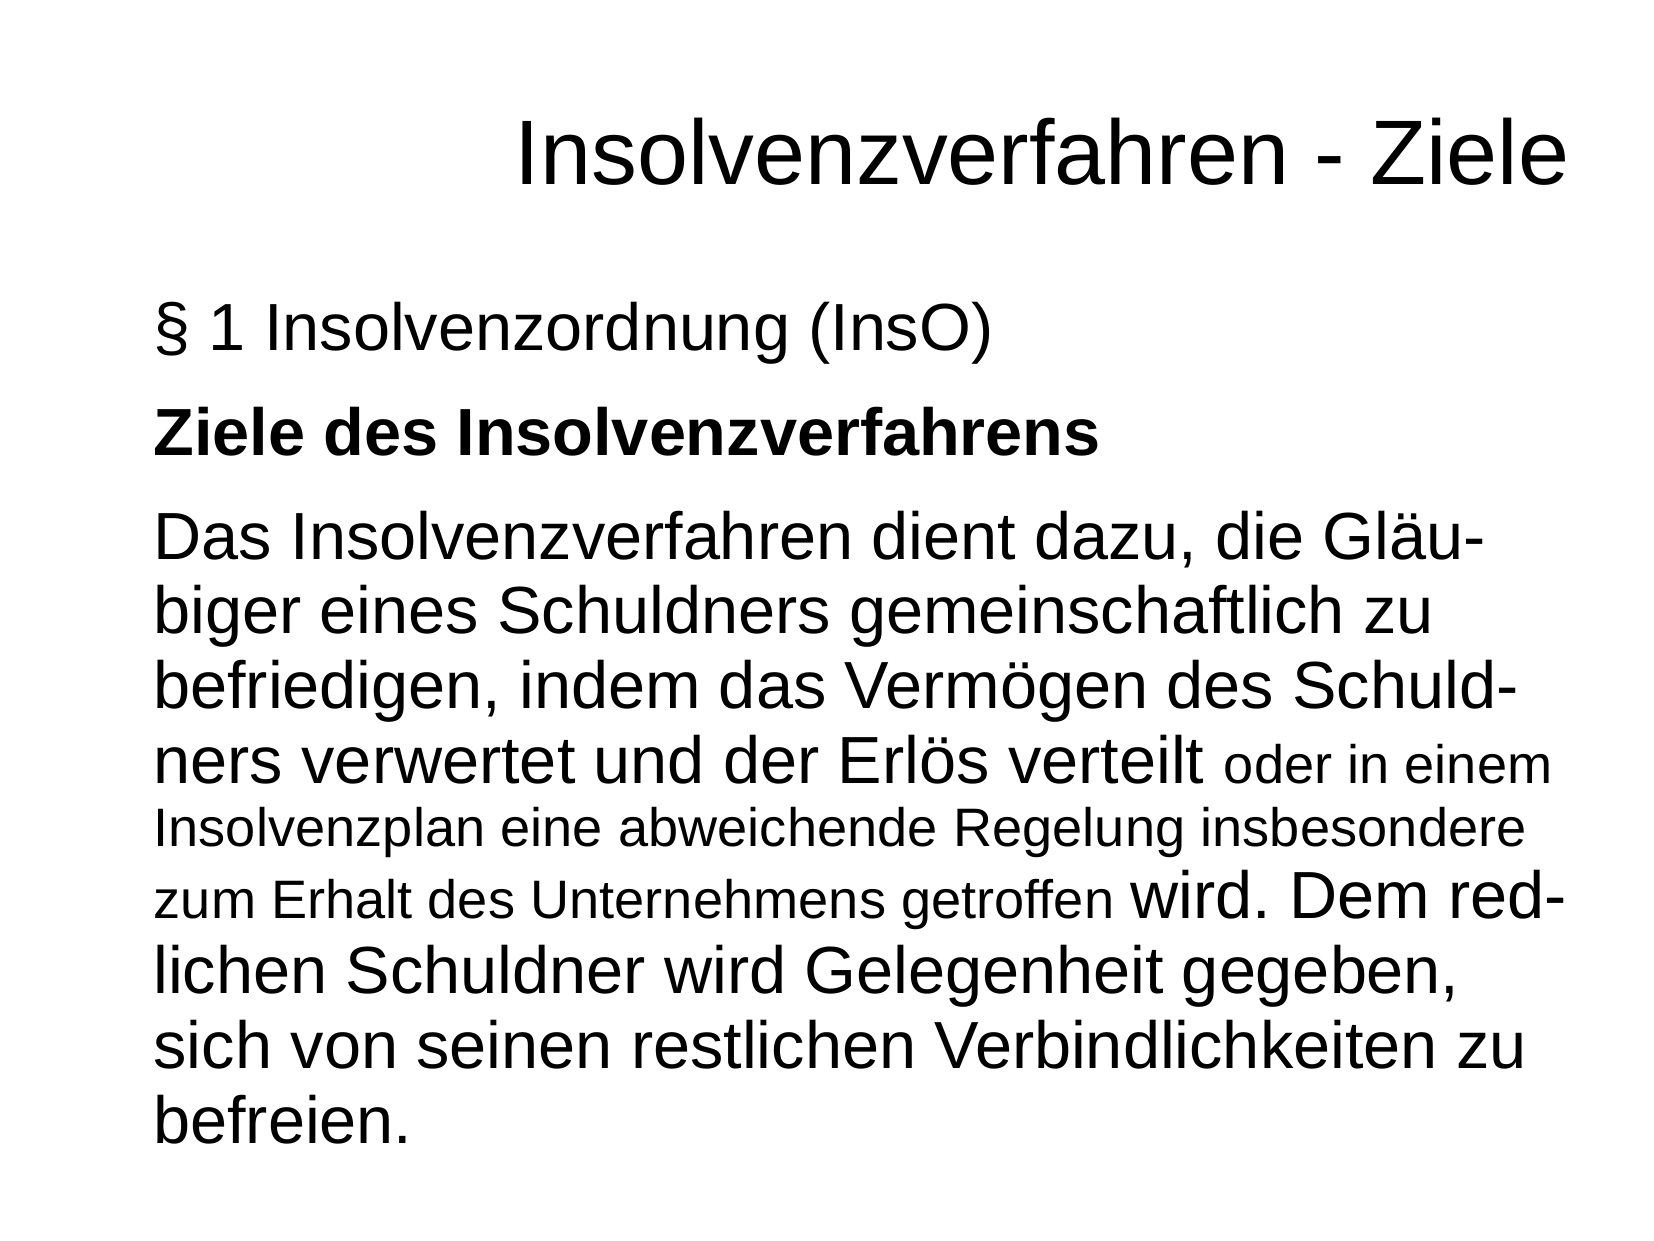

# Insolvenzverfahren - Ziele
§ 1 Insolvenzordnung (InsO)
Ziele des Insolvenzverfahrens
Das Insolvenzverfahren dient dazu, die Gläu-biger eines Schuldners gemeinschaftlich zu befriedigen, indem das Vermögen des Schuld-ners verwertet und der Erlös verteilt oder in einem Insolvenzplan eine abweichende Regelung insbesondere zum Erhalt des Unternehmens getroffen wird. Dem red-lichen Schuldner wird Gelegenheit gegeben, sich von seinen restlichen Verbindlichkeiten zu befreien.